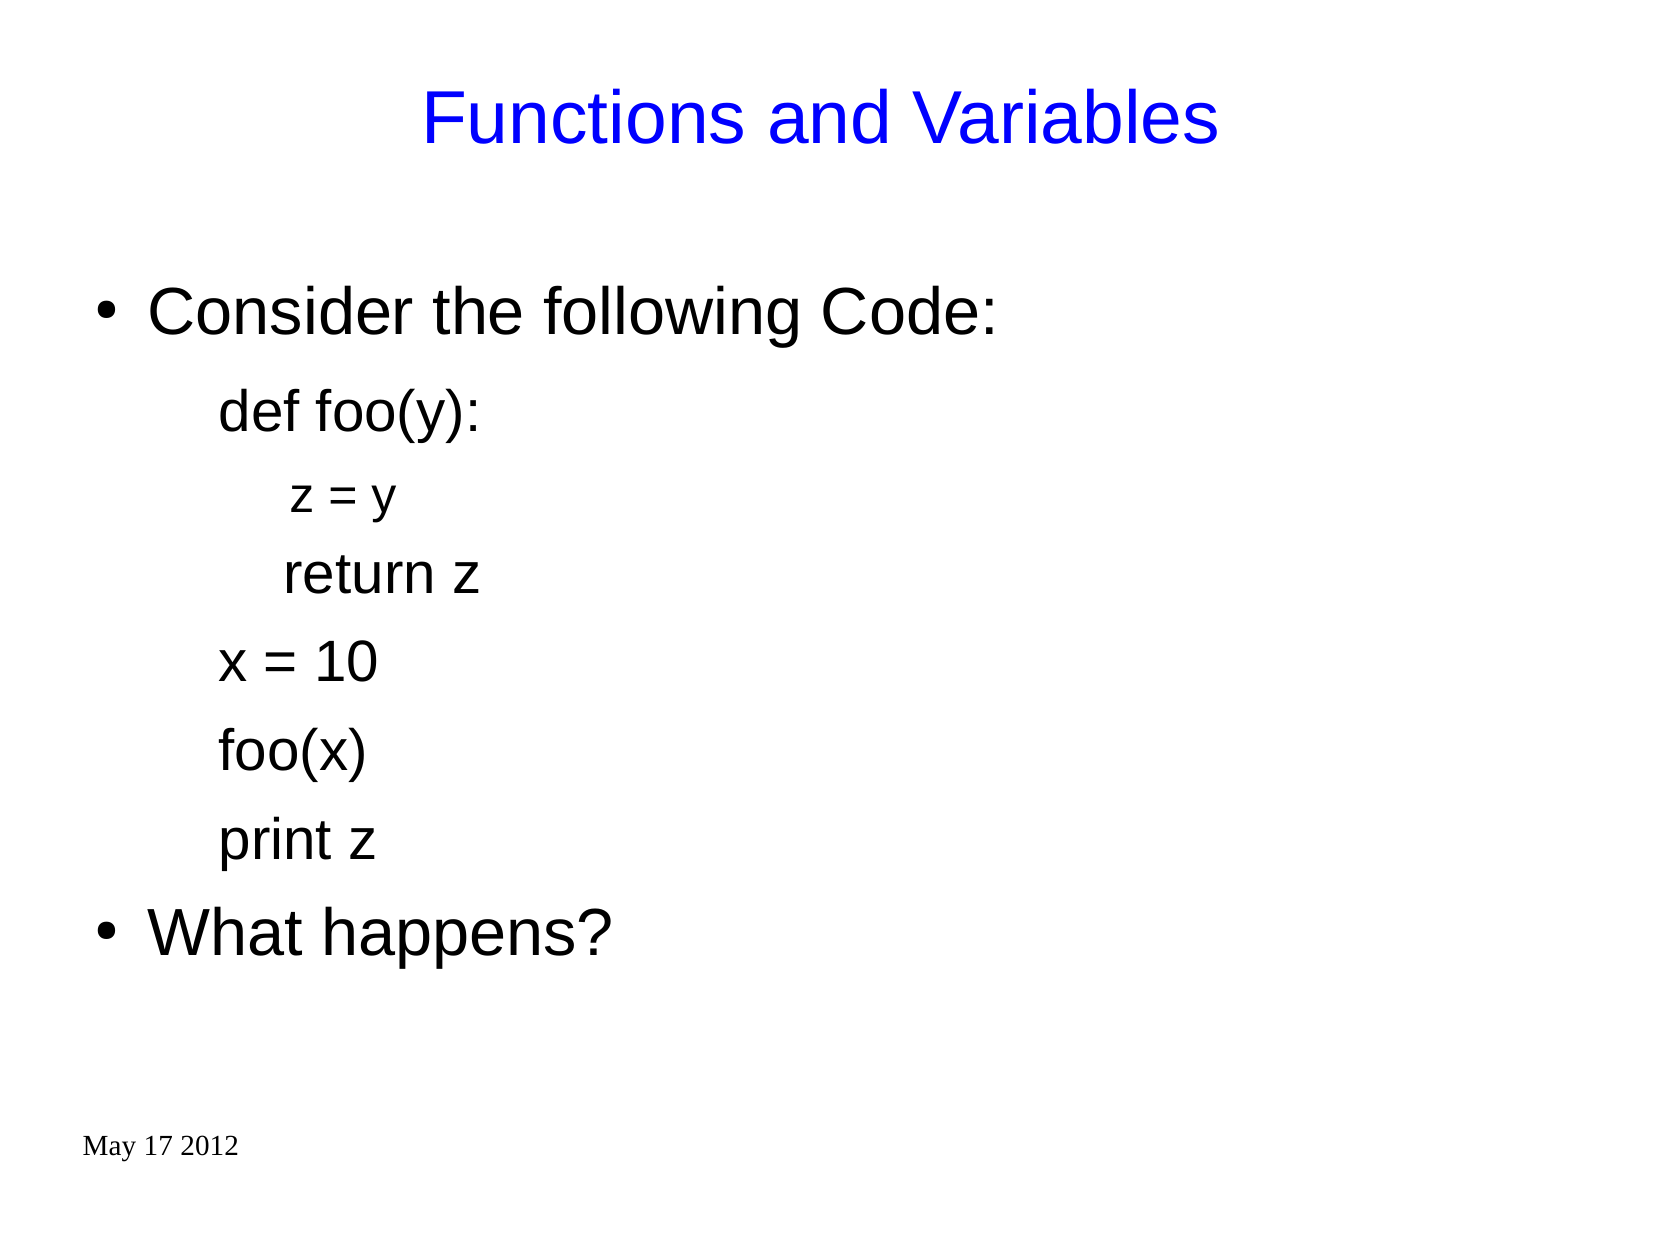

# Functions and Variables
Consider the following Code:
def foo(y):
z = y
 return z
x = 10
foo(x)
print z
What happens?
May 17 2012